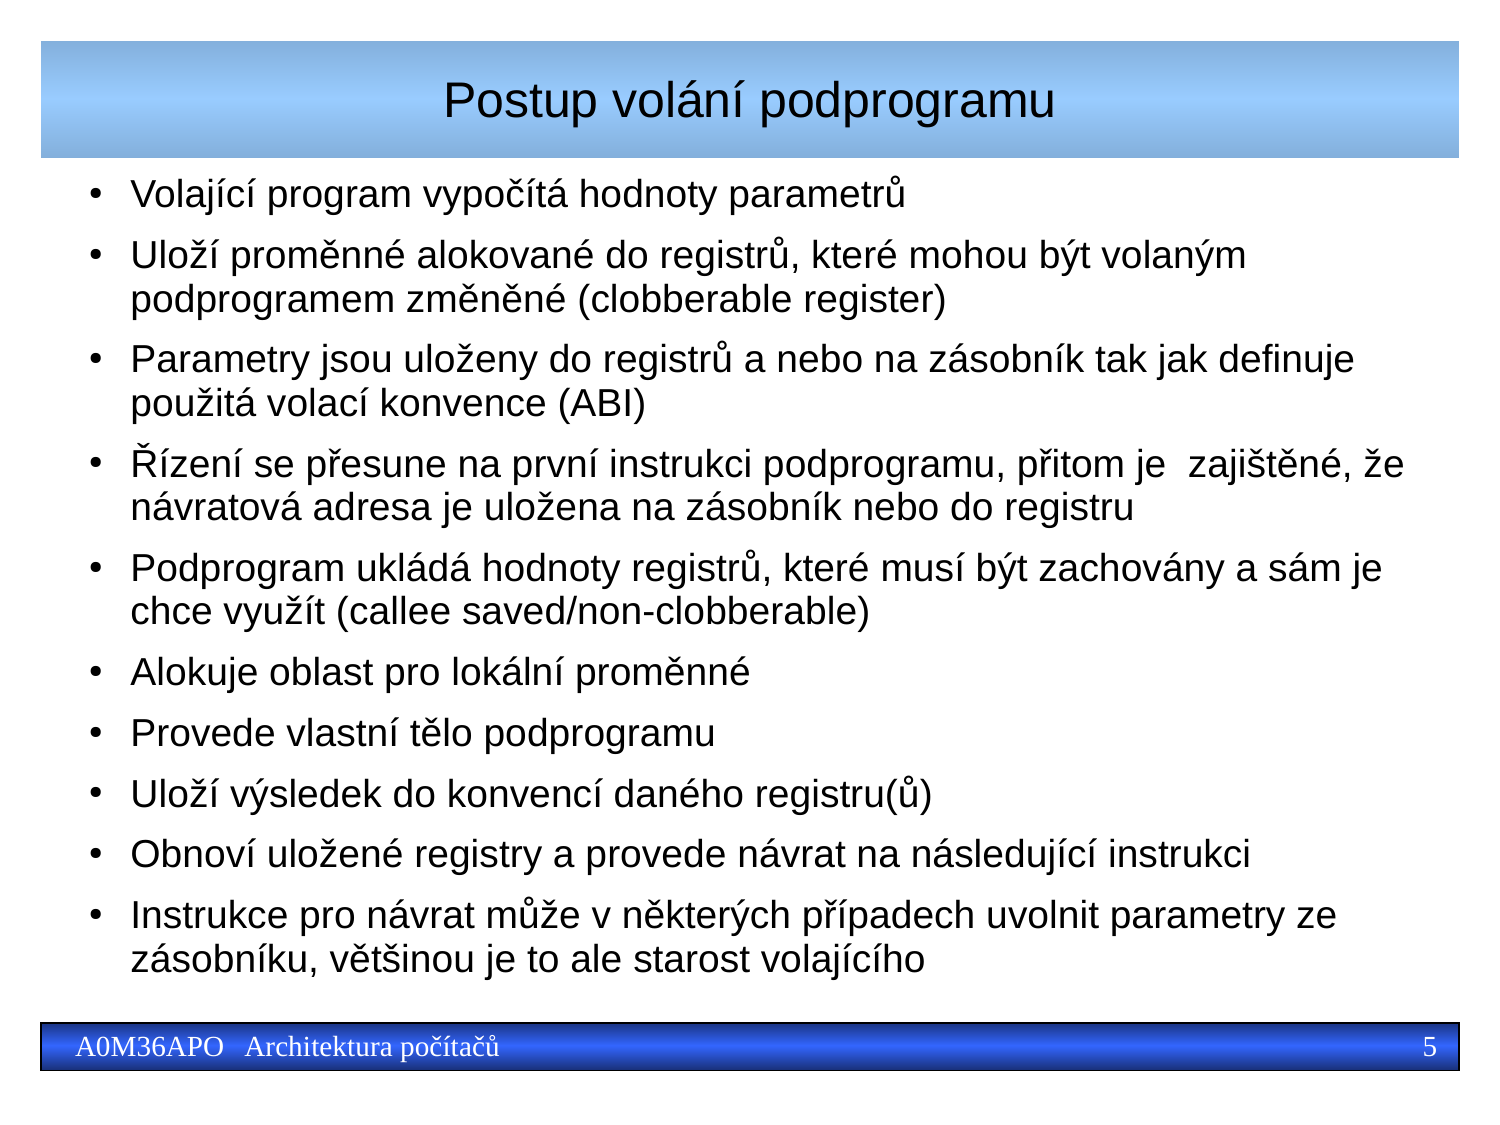

# Postup volání podprogramu
Volající program vypočítá hodnoty parametrů
Uloží proměnné alokované do registrů, které mohou být volaným podprogramem změněné (clobberable register)
Parametry jsou uloženy do registrů a nebo na zásobník tak jak definuje použitá volací konvence (ABI)
Řízení se přesune na první instrukci podprogramu, přitom je zajištěné, že návratová adresa je uložena na zásobník nebo do registru
Podprogram ukládá hodnoty registrů, které musí být zachovány a sám je chce využít (callee saved/non-clobberable)
Alokuje oblast pro lokální proměnné
Provede vlastní tělo podprogramu
Uloží výsledek do konvencí daného registru(ů)
Obnoví uložené registry a provede návrat na následující instrukci
Instrukce pro návrat může v některých případech uvolnit parametry ze zásobníku, většinou je to ale starost volajícího
A0M36APO Architektura počítačů
5